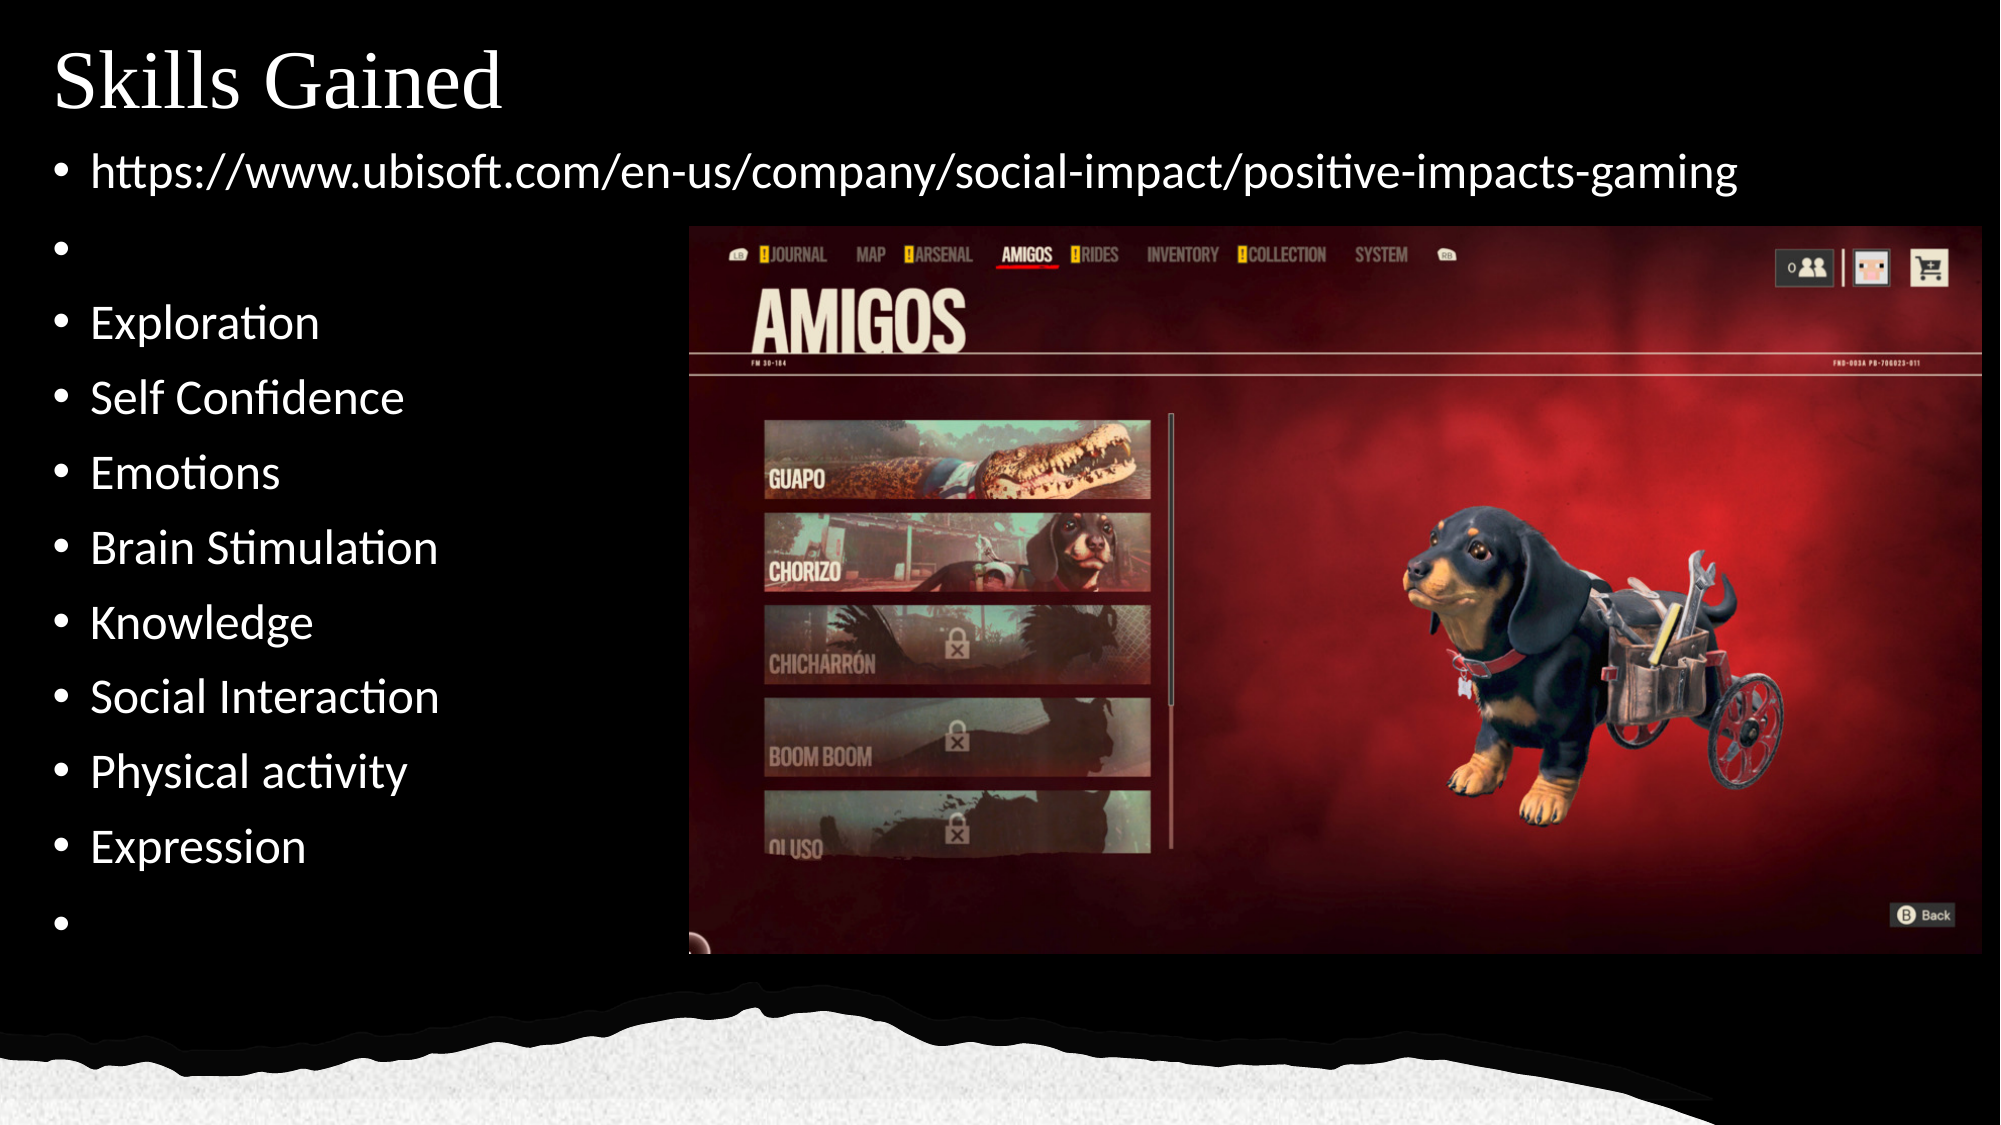

# Skills Gained
https://www.ubisoft.com/en-us/company/social-impact/positive-impacts-gaming
Exploration
Self Confidence
Emotions
Brain Stimulation
Knowledge
Social Interaction
Physical activity
Expression